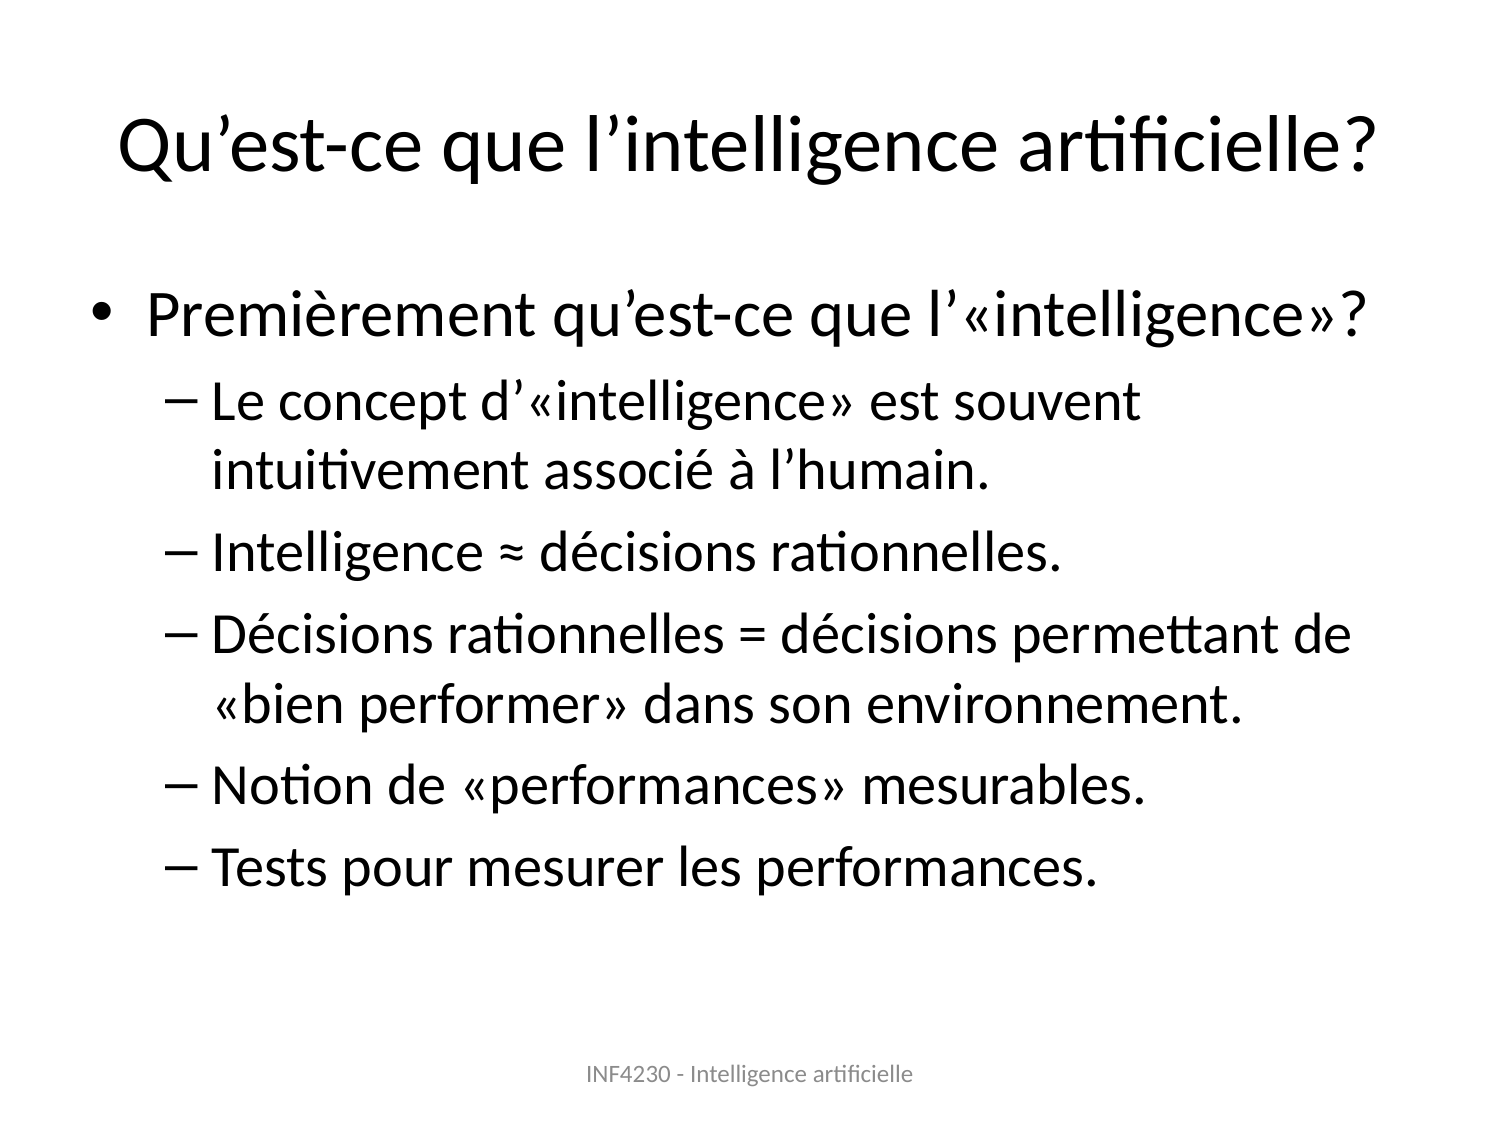

# Qu’est-ce que l’intelligence artificielle?
Premièrement qu’est-ce que l’«intelligence»?
Le concept d’«intelligence» est souvent intuitivement associé à l’humain.
Intelligence ≈ décisions rationnelles.
Décisions rationnelles = décisions permettant de «bien performer» dans son environnement.
Notion de «performances» mesurables.
Tests pour mesurer les performances.
INF4230 - Intelligence artificielle